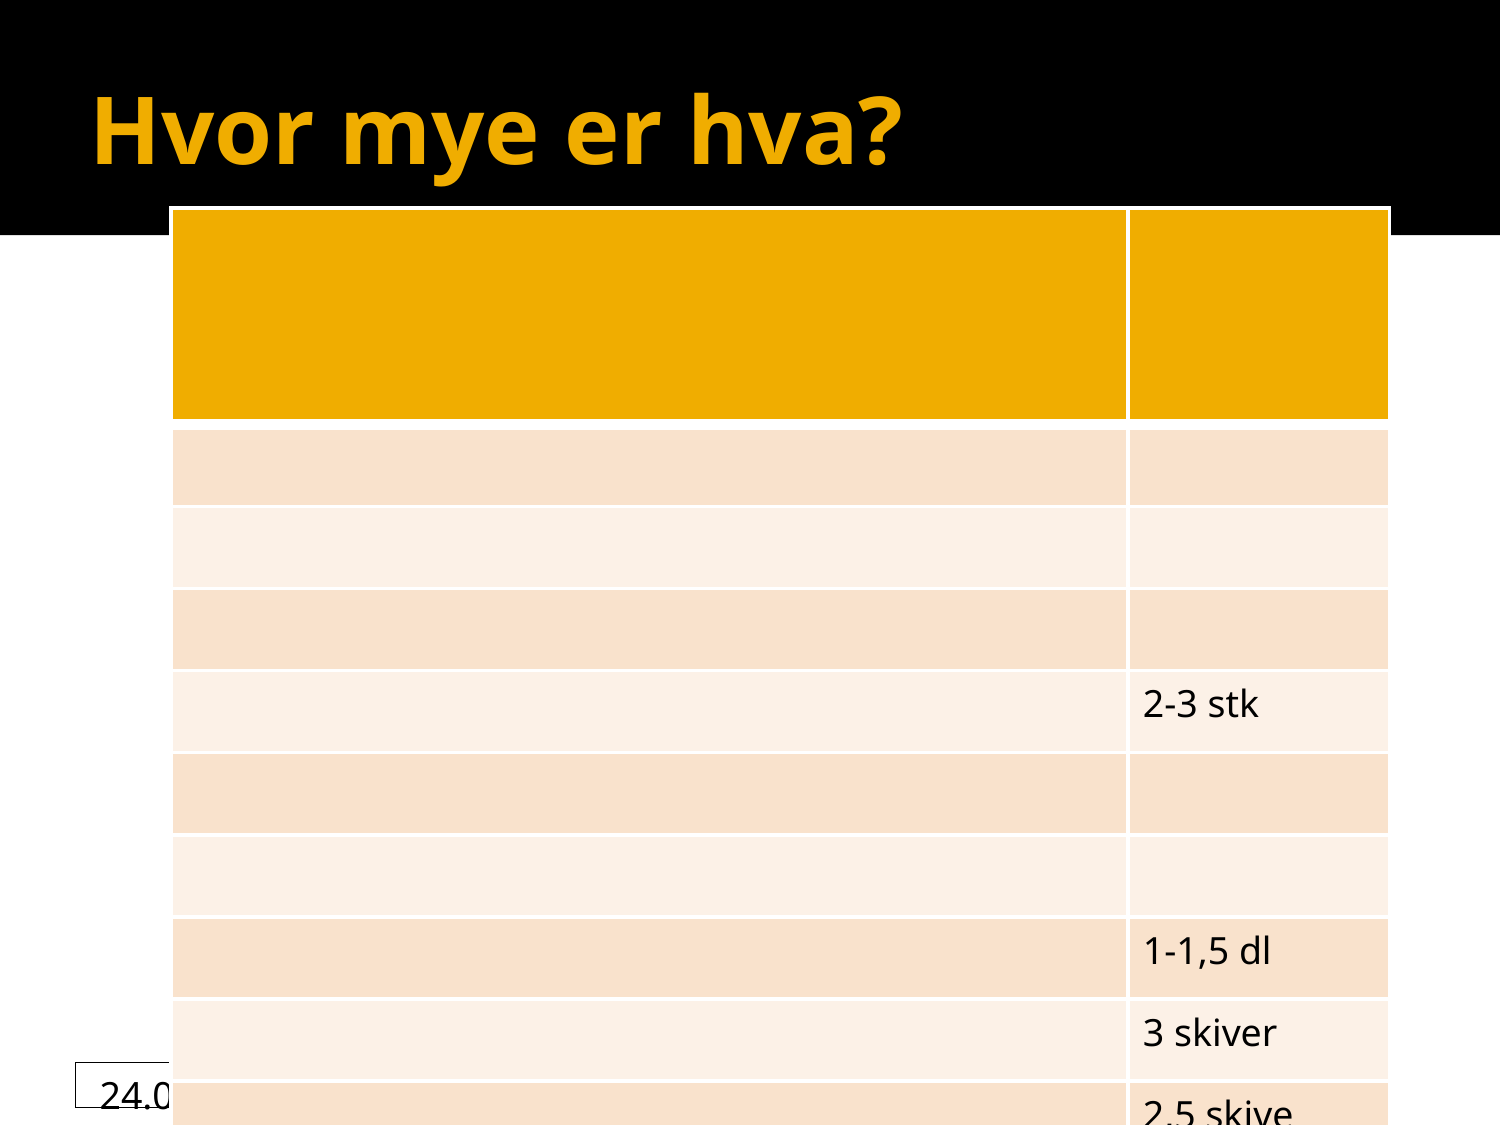

# Hvor mye er hva?
| | |
| --- | --- |
| | |
| | |
| | |
| | 2-3 stk |
| | |
| | |
| | 1-1,5 dl |
| | 3 skiver |
| | 2,5 skive |
| | |
| | |
| | 1-2 stk |
| | |